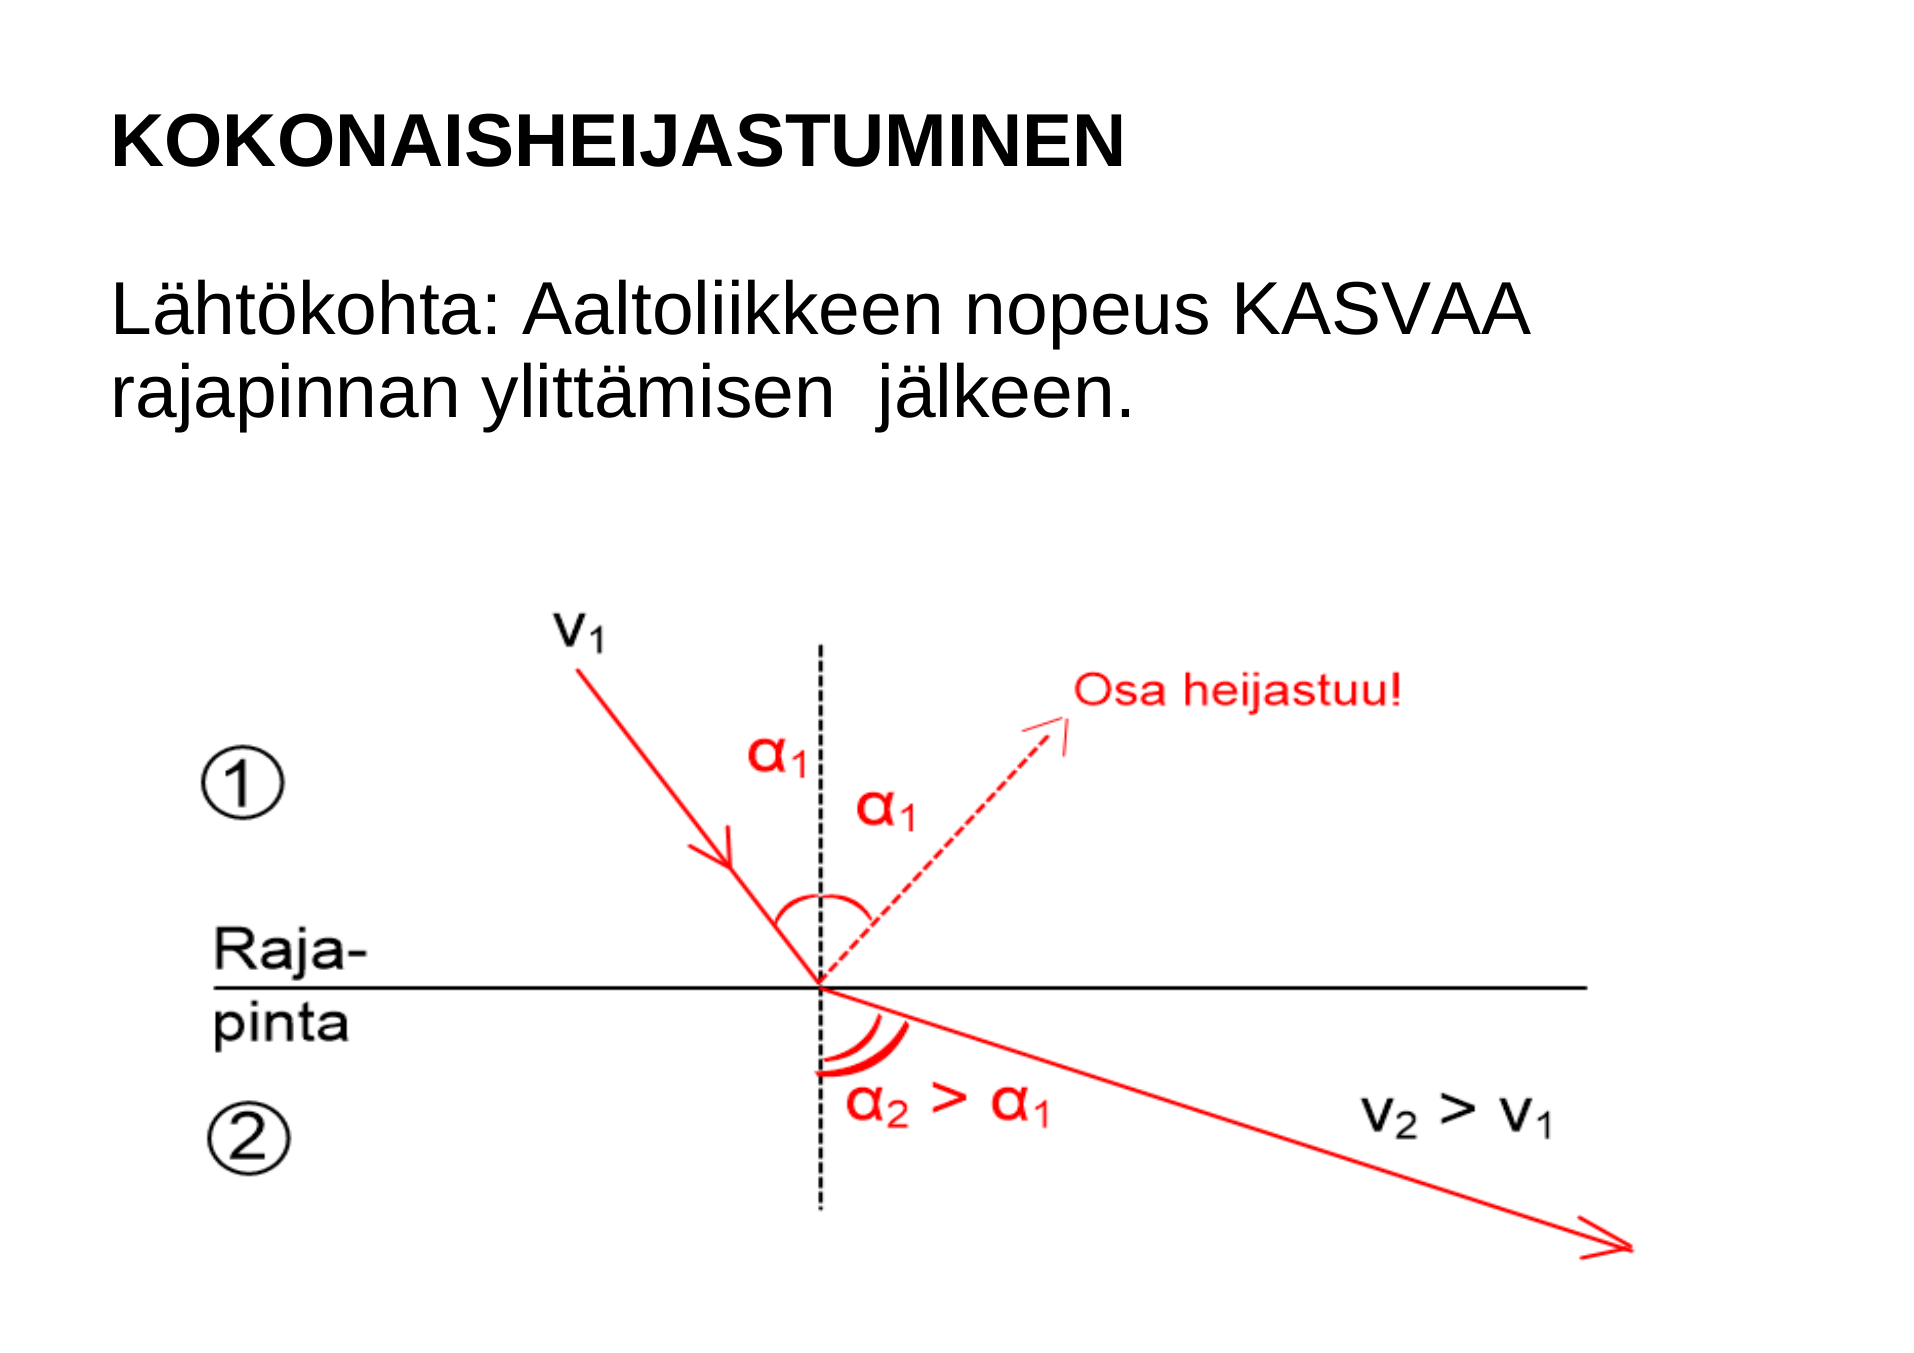

KOKONAISHEIJASTUMINEN
Lähtökohta: Aaltoliikkeen nopeus KASVAA rajapinnan ylittämisen jälkeen.